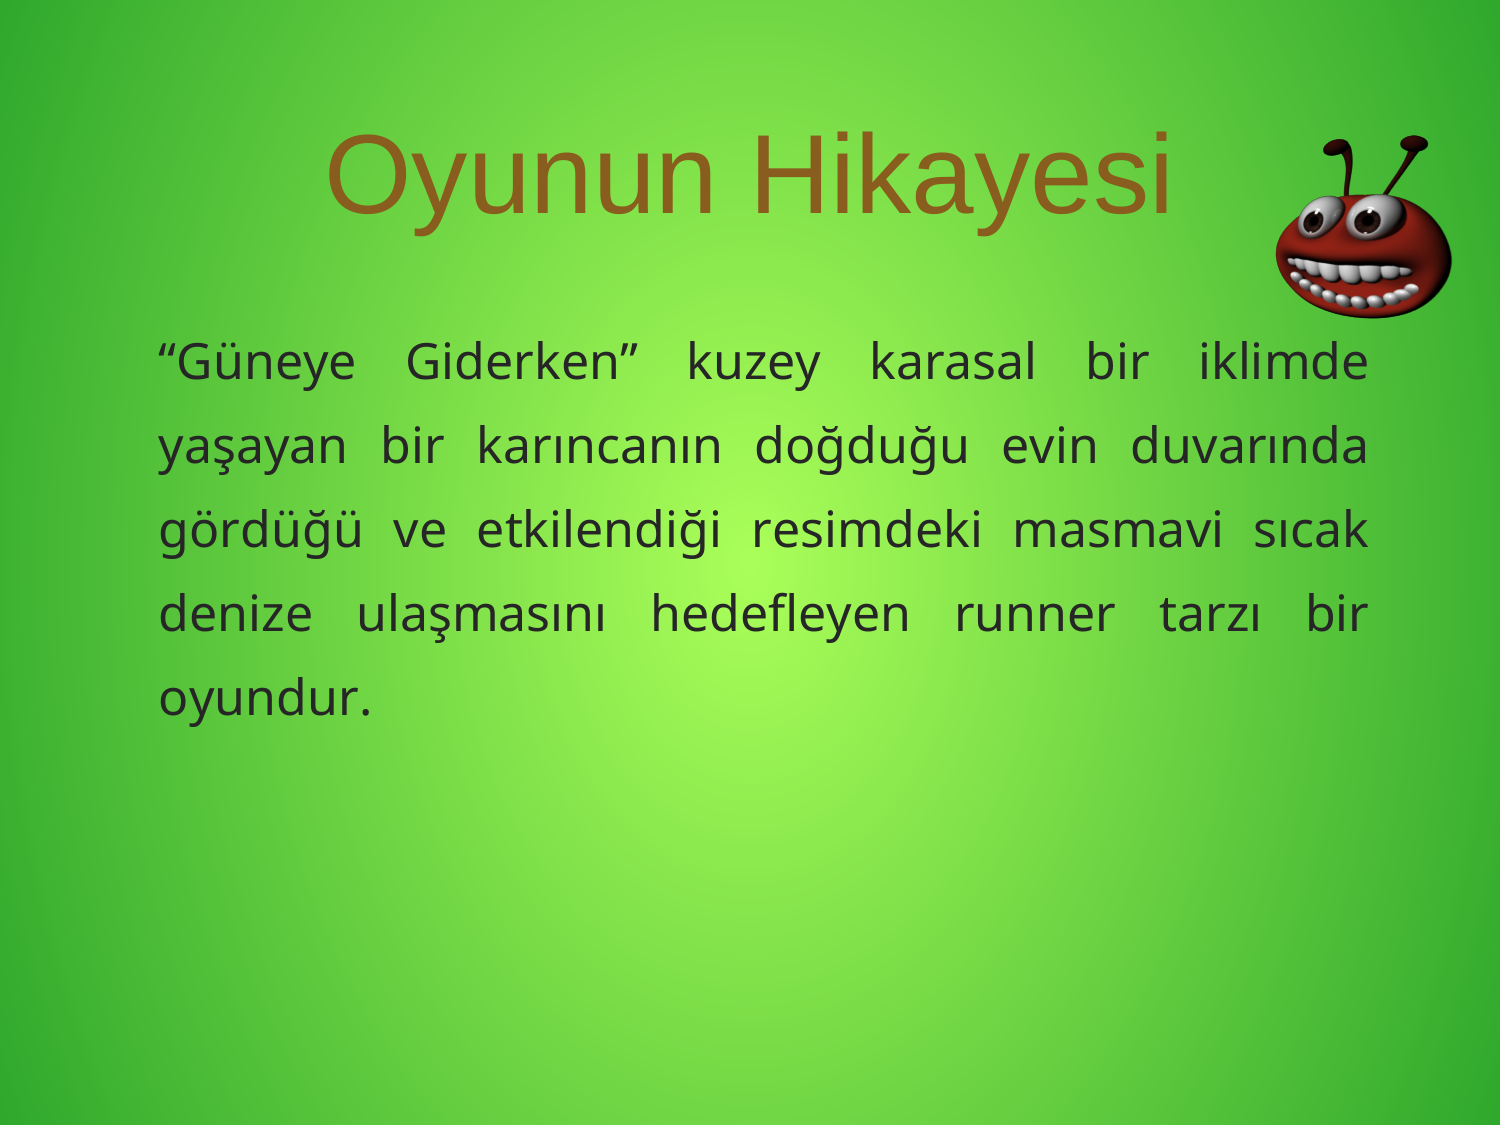

Oyunun Hikayesi
“Güneye Giderken” kuzey karasal bir iklimde yaşayan bir karıncanın doğduğu evin duvarında gördüğü ve etkilendiği resimdeki masmavi sıcak denize ulaşmasını hedefleyen runner tarzı bir oyundur.